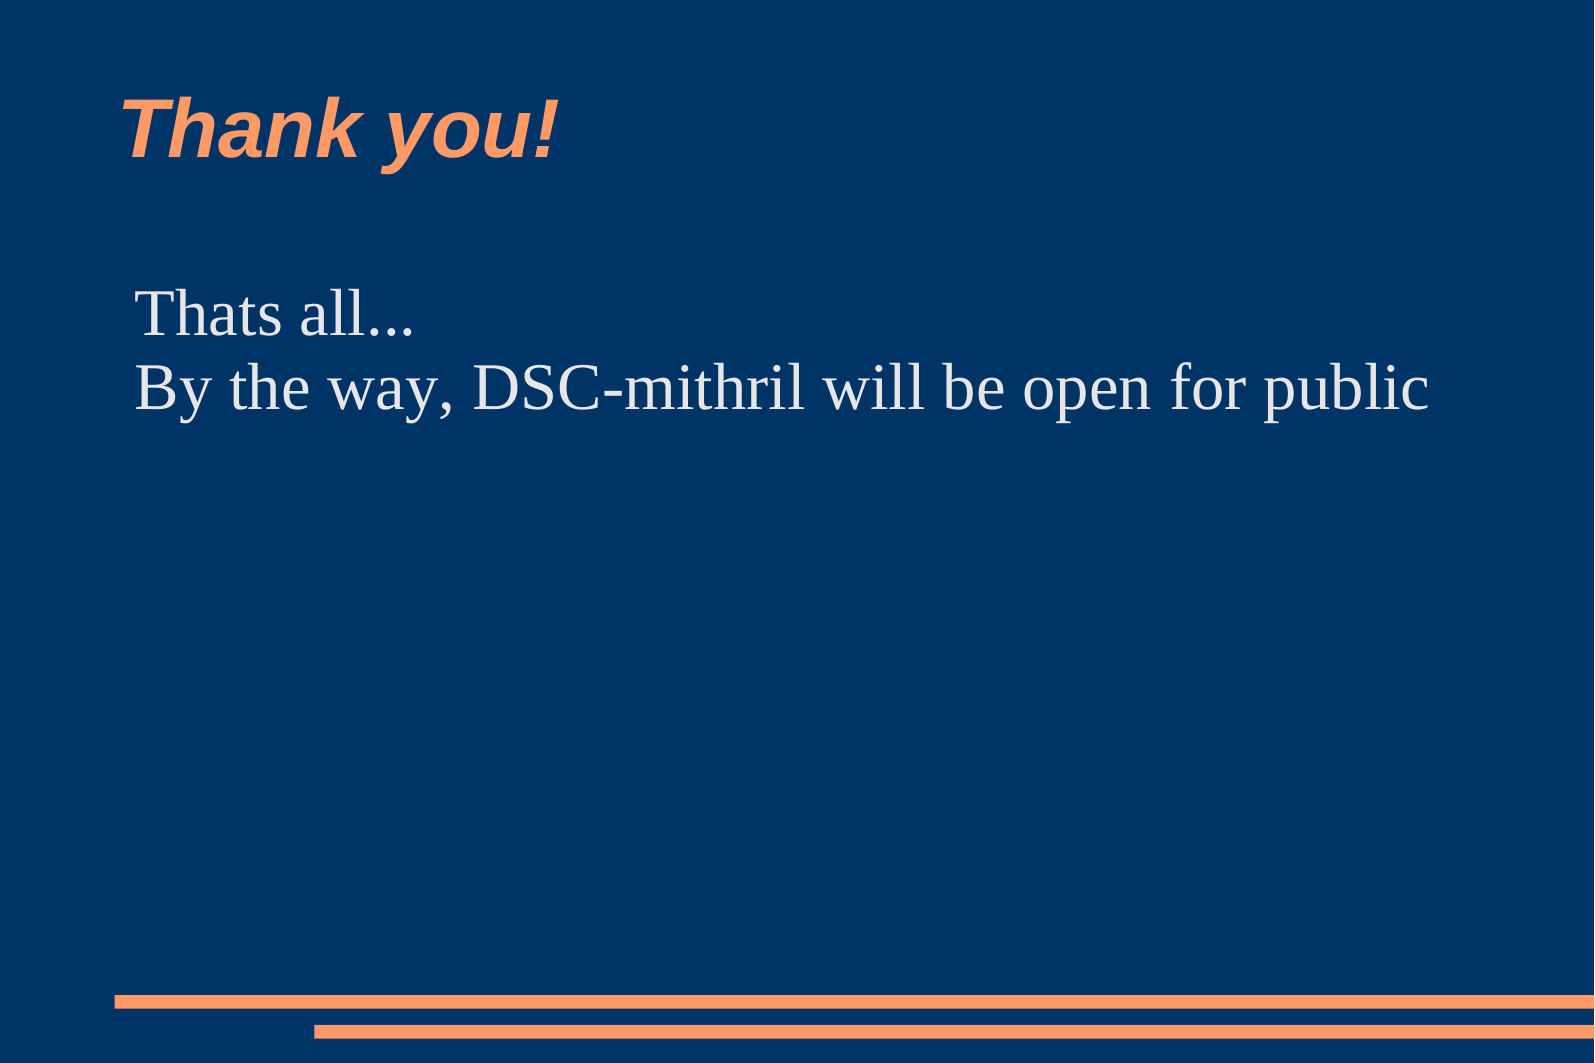

# Thank you!
Thats all...
By the way, DSC-mithril will be open for public